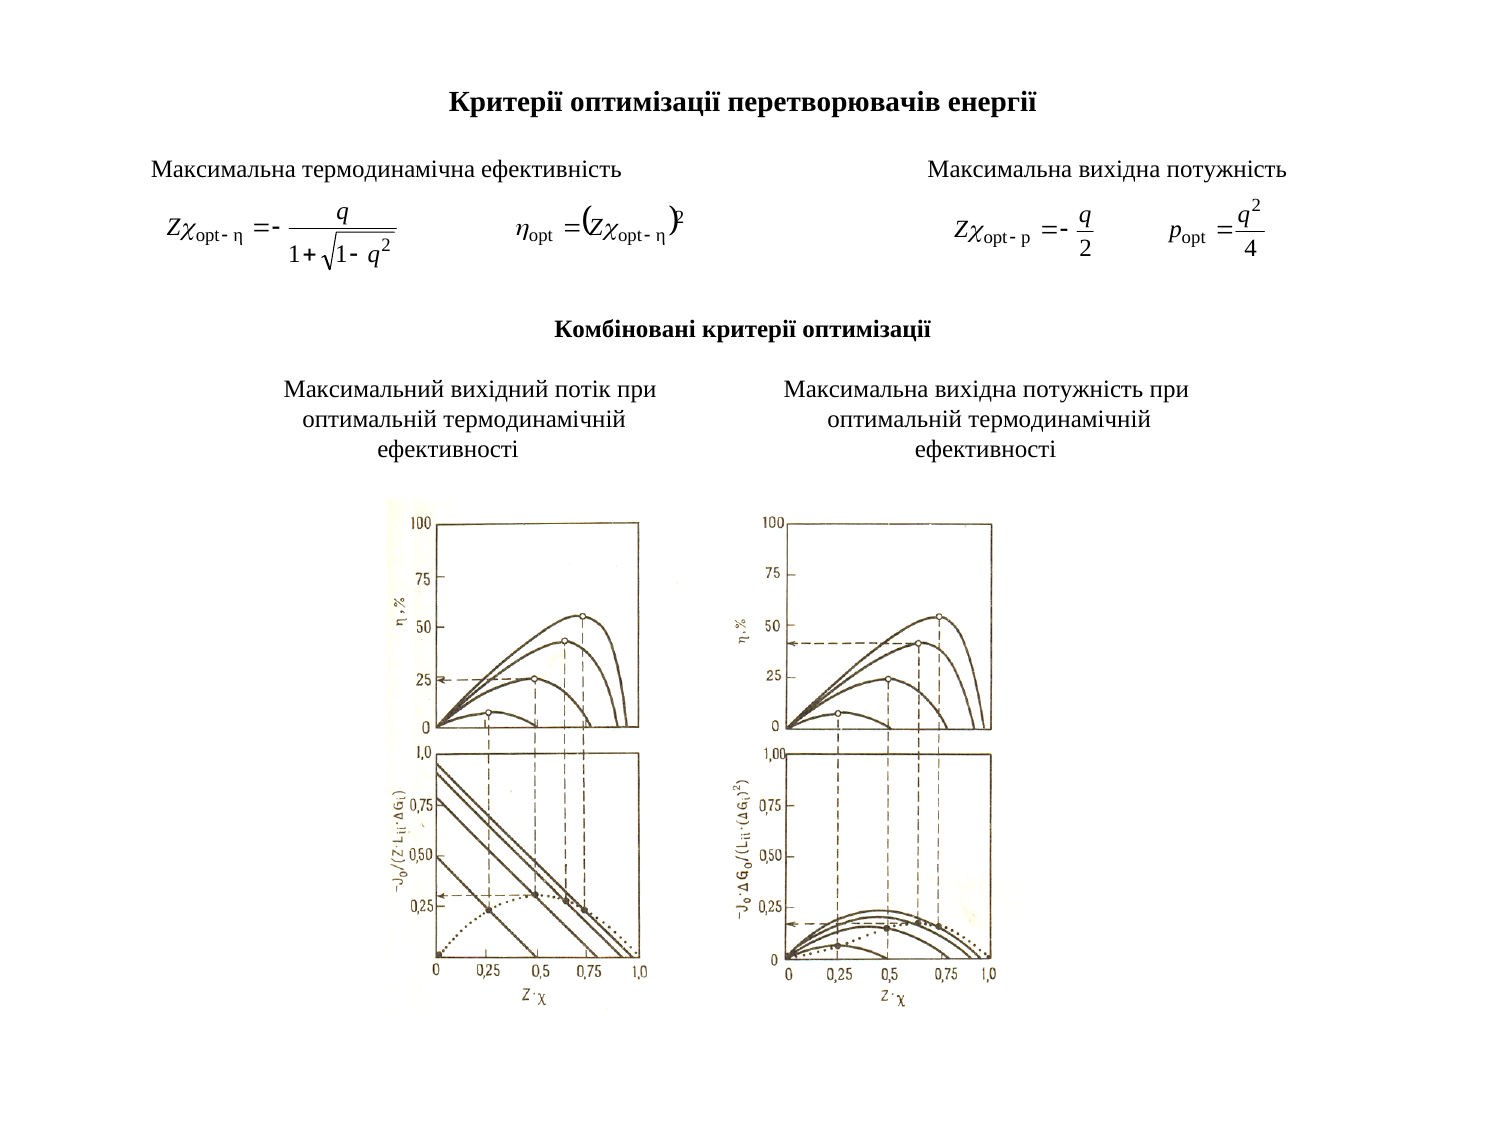

Критерії оптимізації перетворювачів енергії
Максимальна термодинамічна ефективність		 Максимальна вихідна потужність
Комбіновані критерії оптимізації
	 Максимальний вихідний потік при	 Максимальна вихідна потужність при
 	 оптимальній термодинамічній 	 оптимальній термодинамічній
	 ефективності		 ефективності